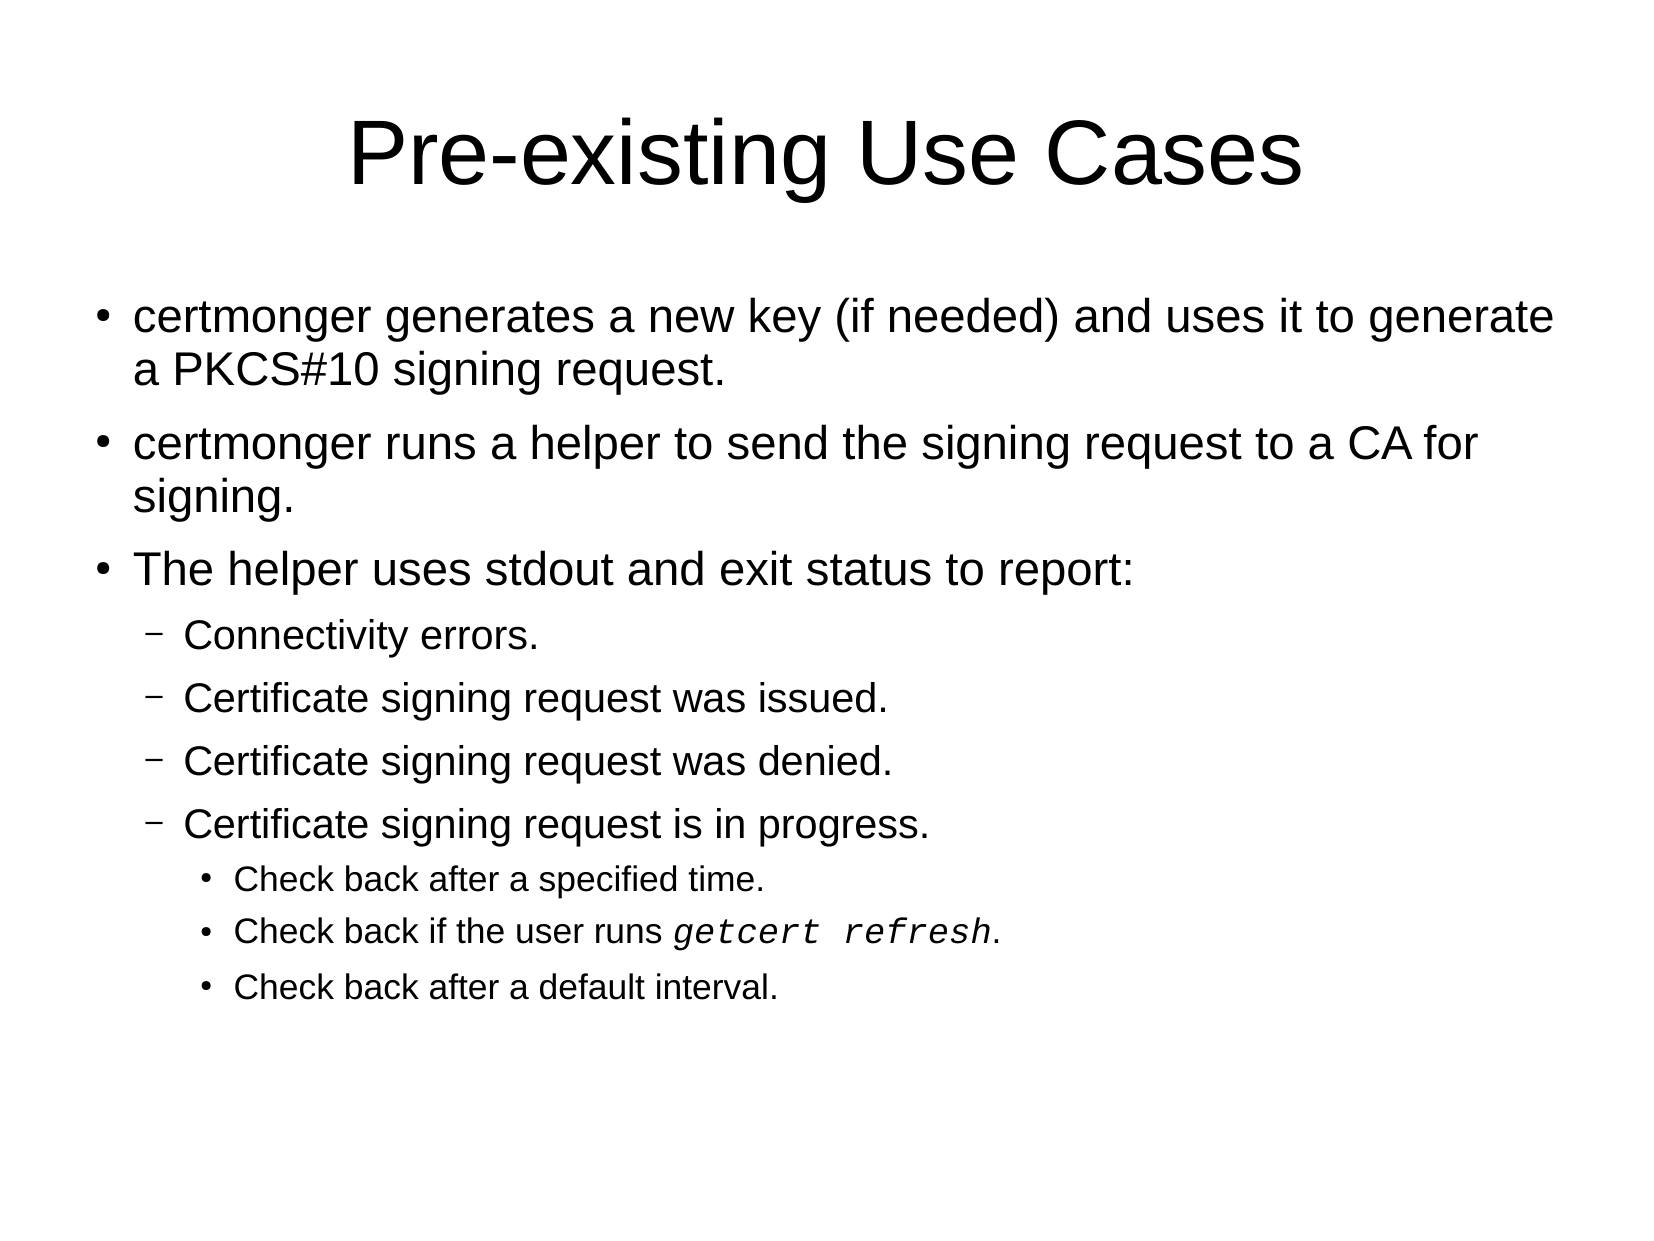

# Pre-existing Use Cases
certmonger generates a new key (if needed) and uses it to generate a PKCS#10 signing request.
certmonger runs a helper to send the signing request to a CA for signing.
The helper uses stdout and exit status to report:
Connectivity errors.
Certificate signing request was issued.
Certificate signing request was denied.
Certificate signing request is in progress.
Check back after a specified time.
Check back if the user runs getcert refresh.
Check back after a default interval.